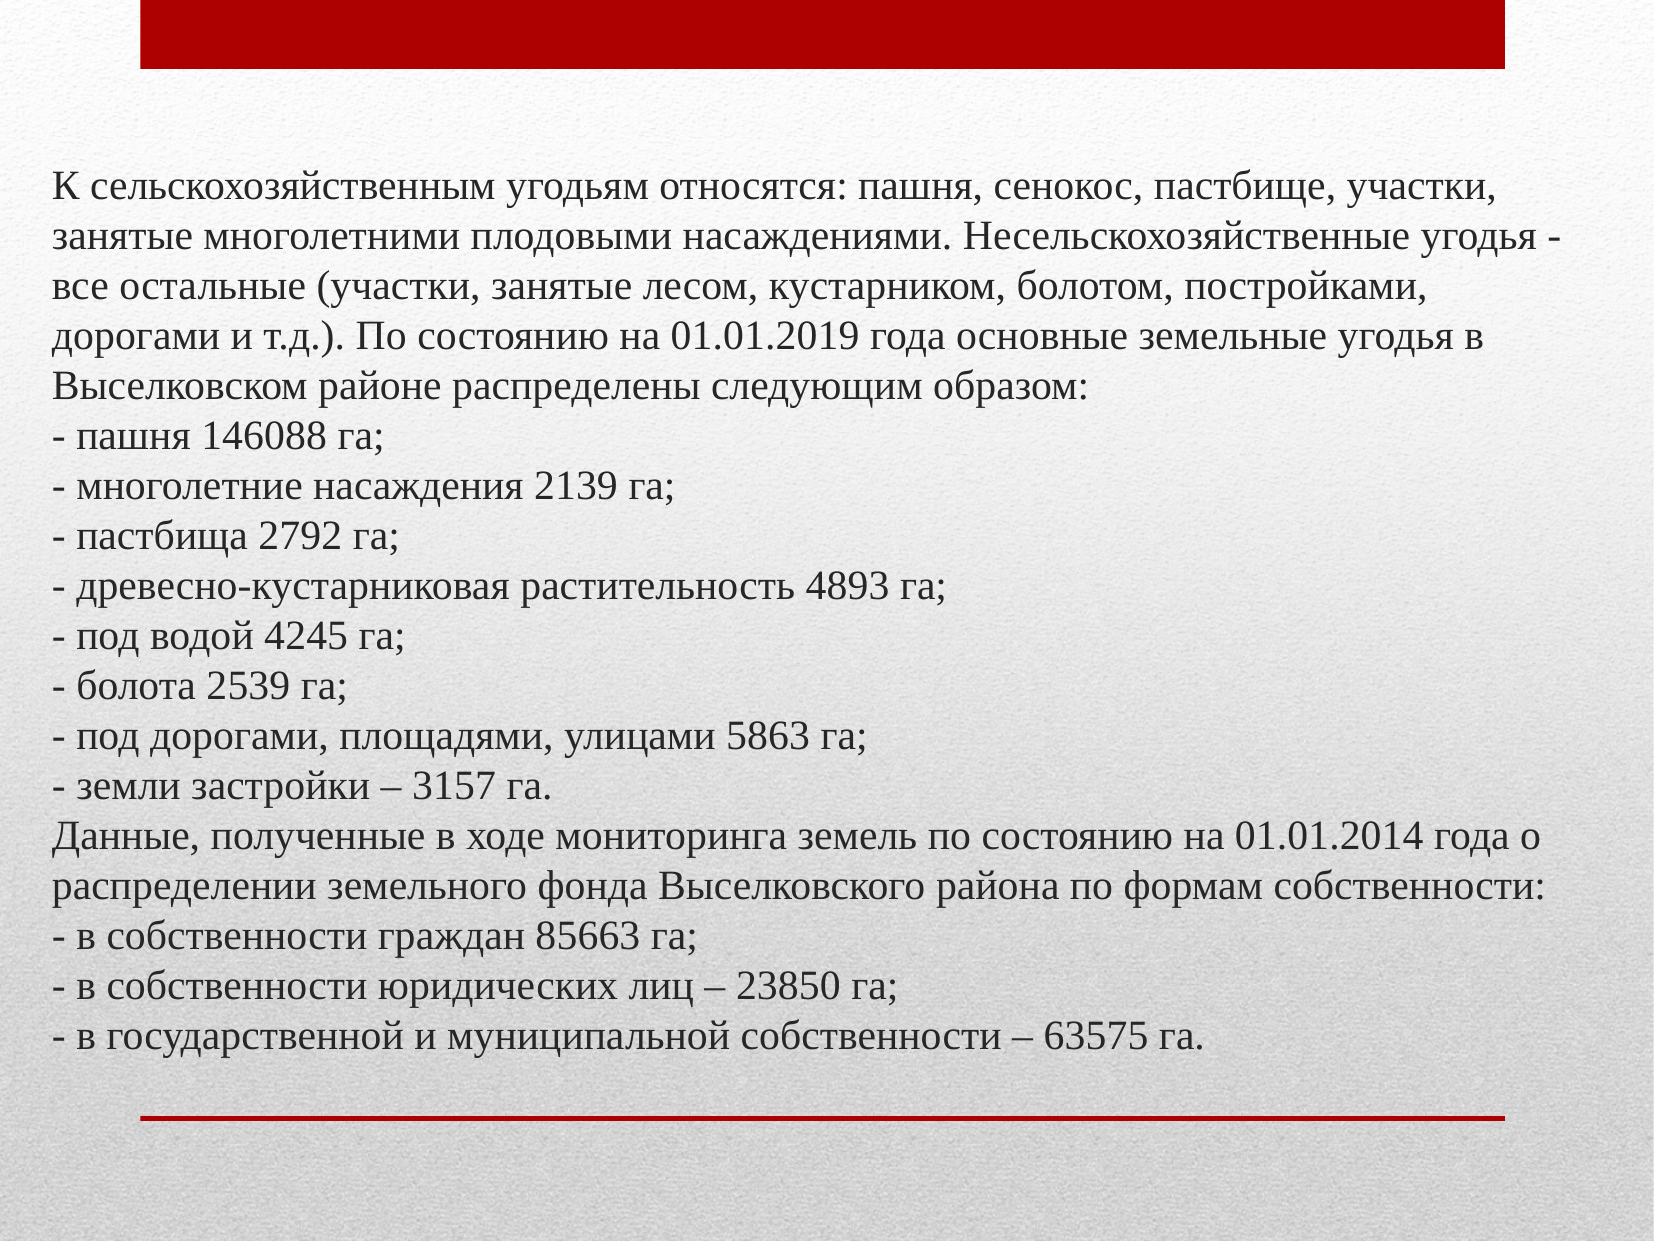

# К сельскохозяйственным угодьям относятся: пашня, сенокос, пастбище, участки, занятые многолетними плодовыми насаждениями. Несельскохозяйственные угодья - все остальные (участки, занятые лесом, кустарником, болотом, постройками, дорогами и т.д.). По состоянию на 01.01.2019 года основные земельные угодья в Выселковском районе распределены следующим образом: - пашня 146088 га; - многолетние насаждения 2139 га; - пастбища 2792 га; - древесно-кустарниковая растительность 4893 га; - под водой 4245 га; - болота 2539 га; - под дорогами, площадями, улицами 5863 га; - земли застройки – 3157 га. Данные, полученные в ходе мониторинга земель по состоянию на 01.01.2014 года о распределении земельного фонда Выселковского района по формам собственности: - в собственности граждан 85663 га; - в собственности юридических лиц – 23850 га; - в государственной и муниципальной собственности – 63575 га.